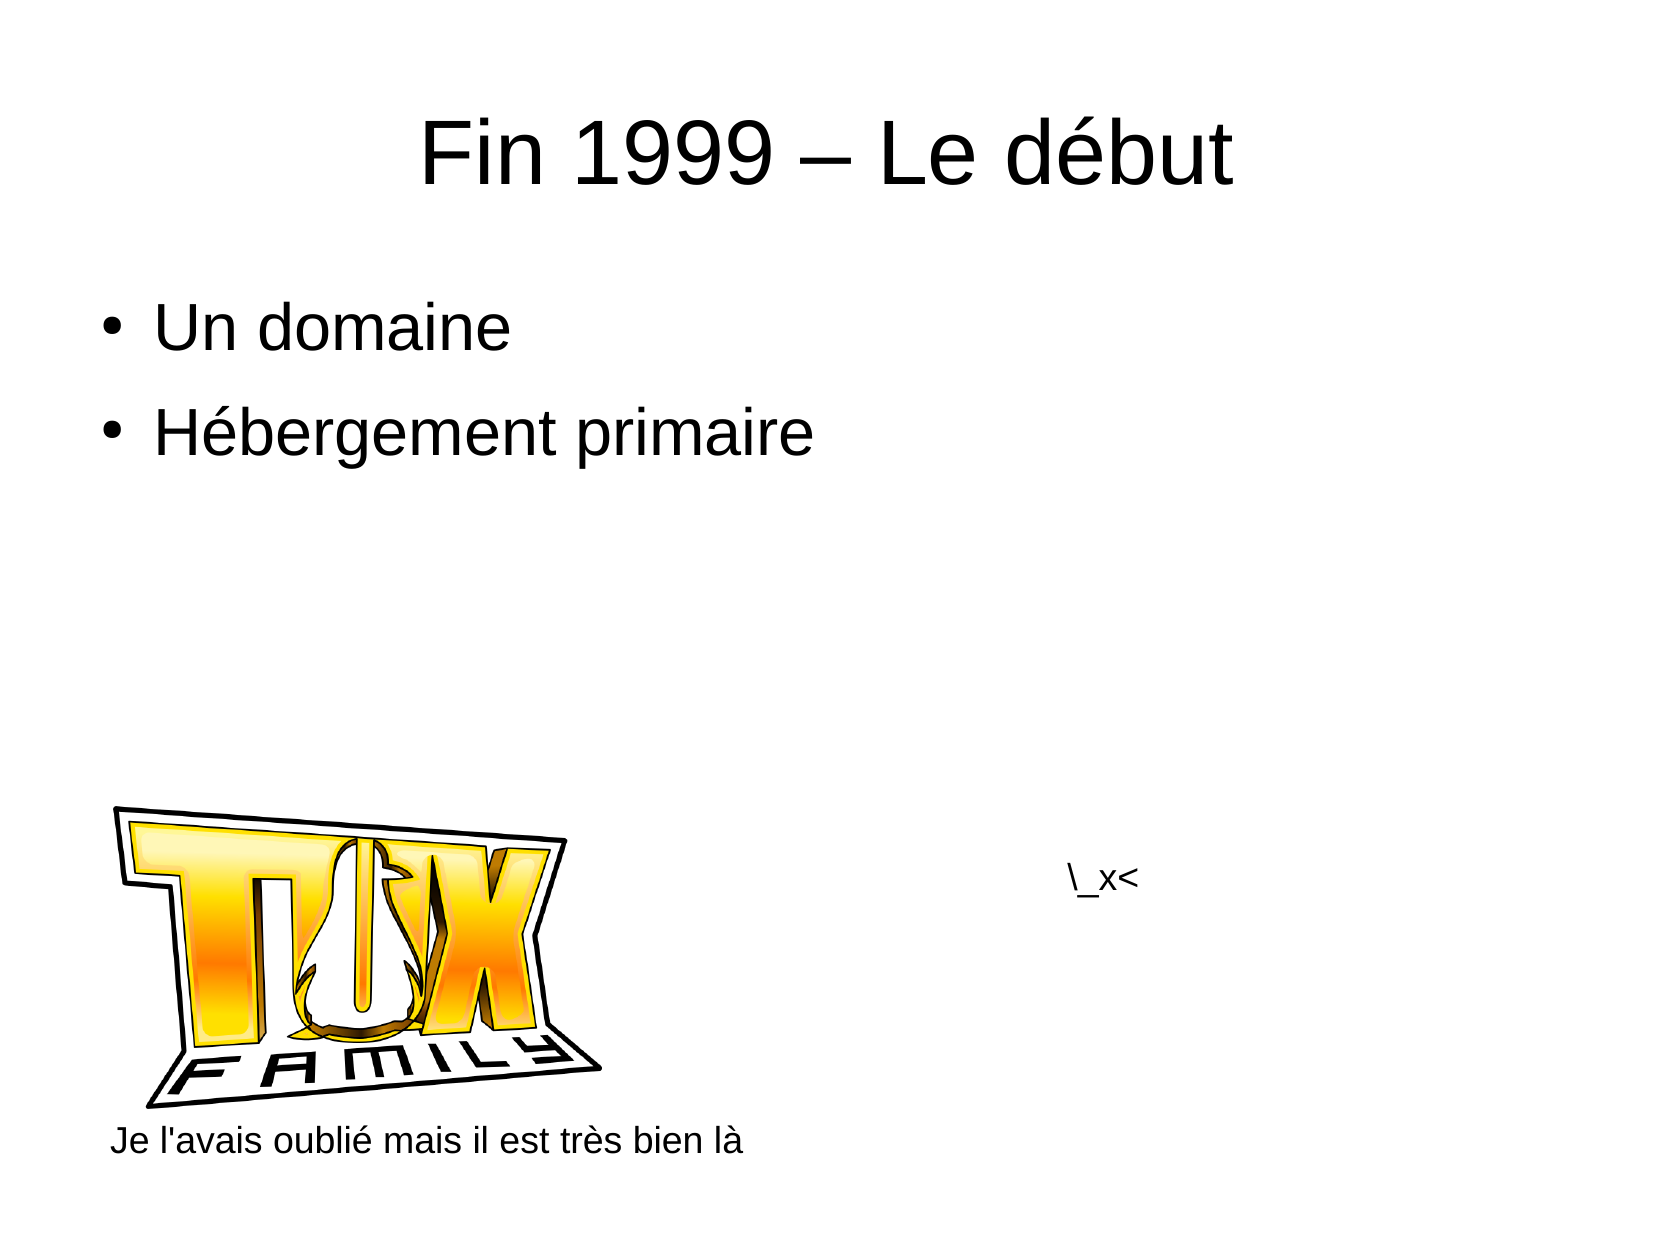

# Fin 1999 – Le début
Un domaine
Hébergement primaire
\_x<
Je l'avais oublié mais il est très bien là